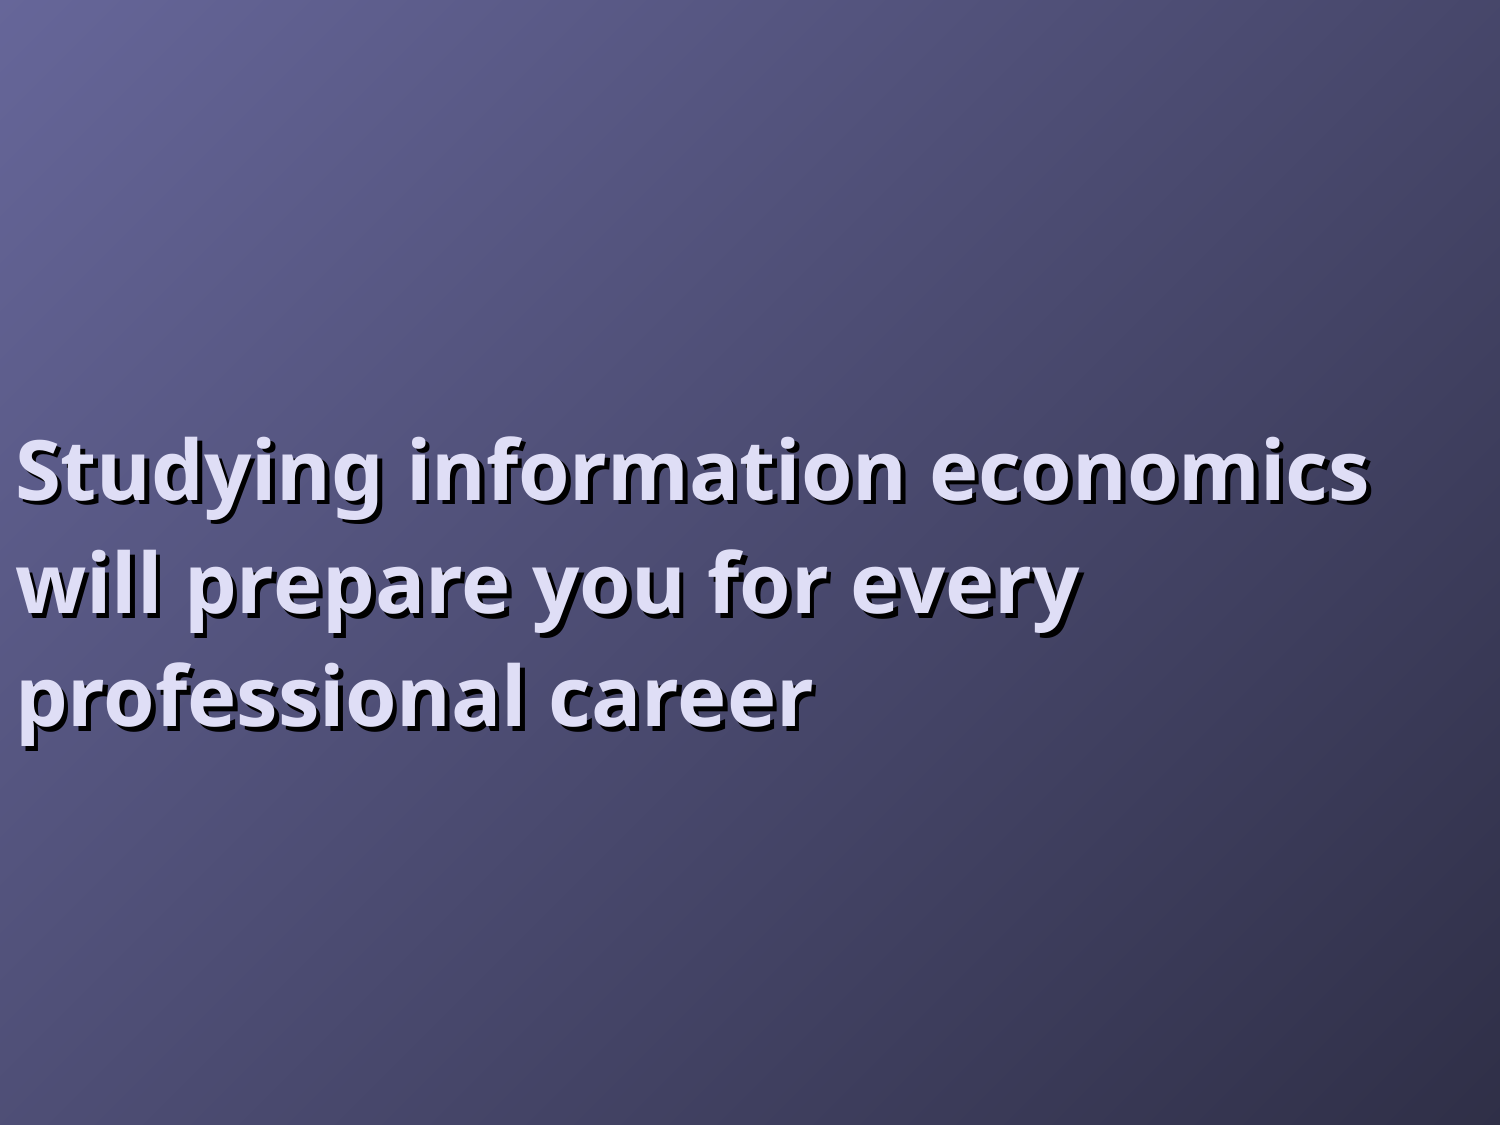

# Studying information economics will prepare you for every professional career